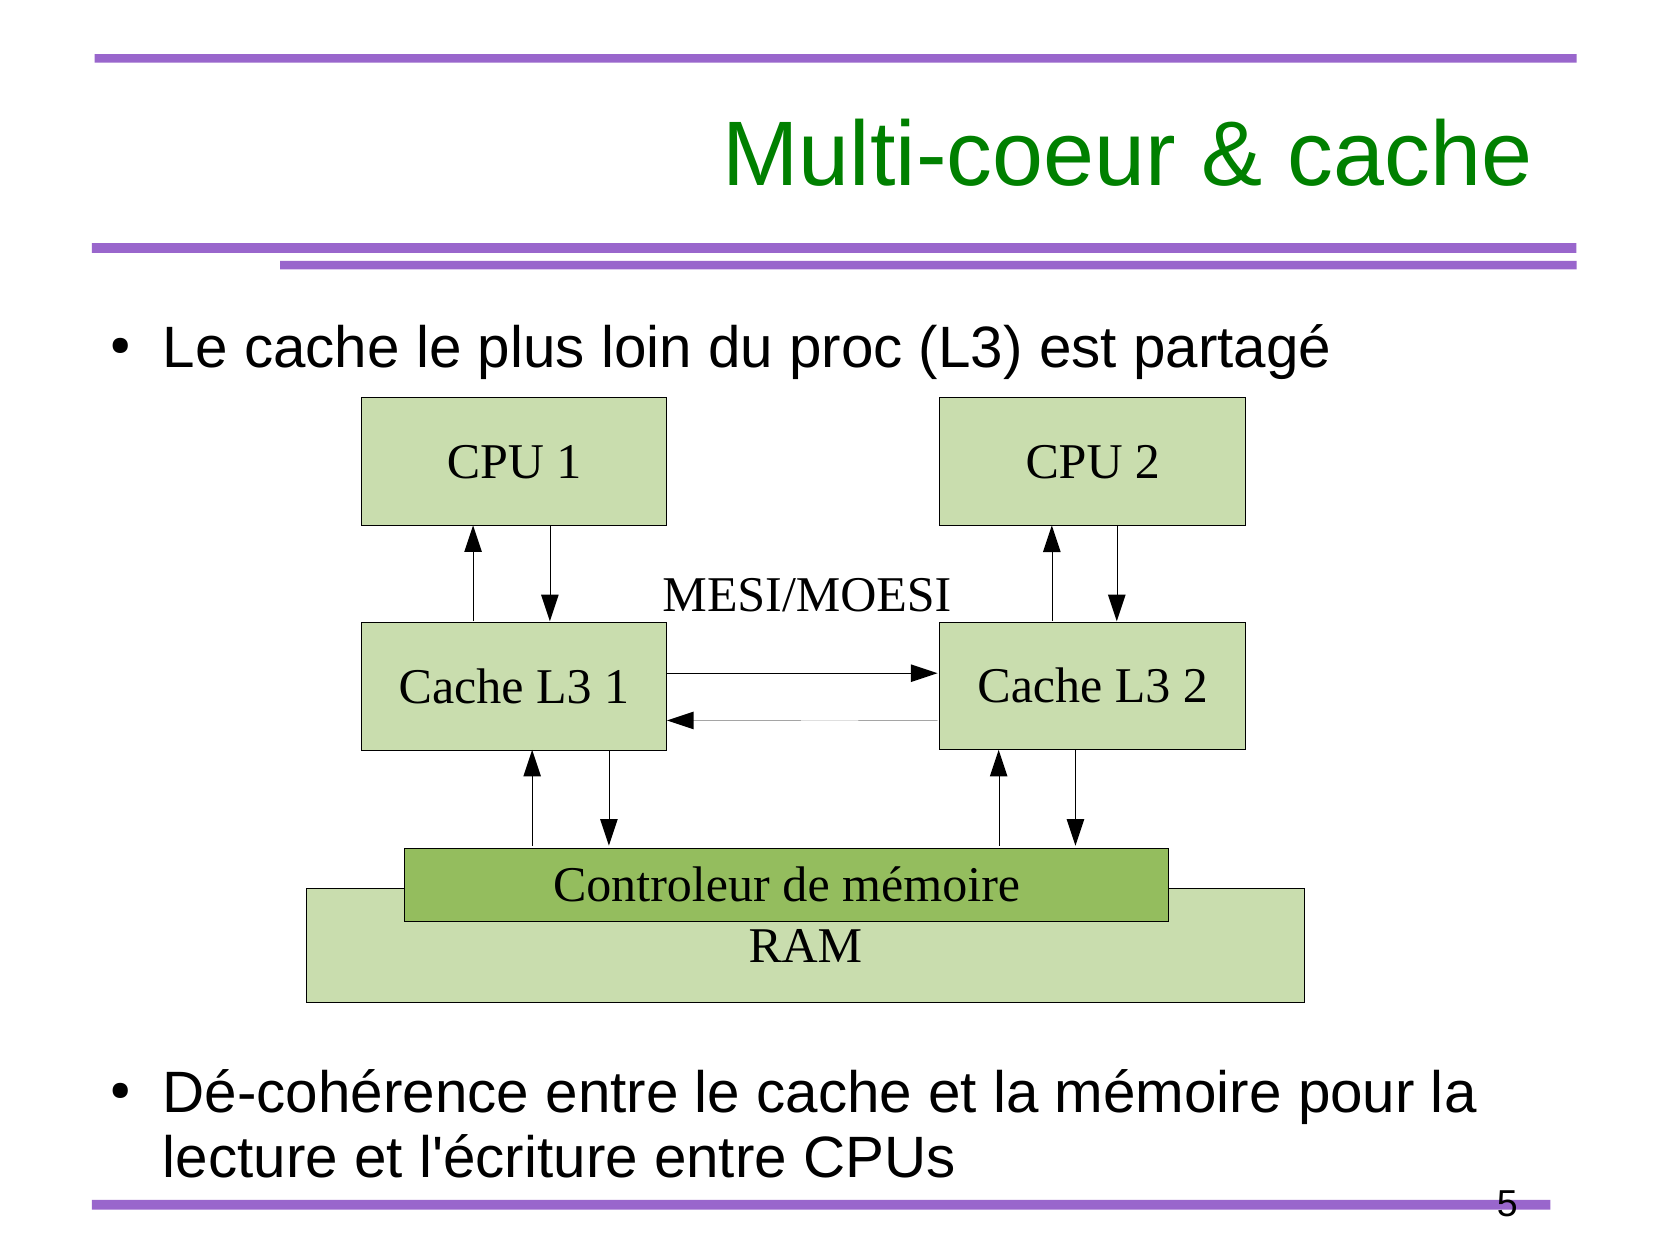

# Multi-coeur & cache
Le cache le plus loin du proc (L3) est partagé
Dé-cohérence entre le cache et la mémoire pour la lecture et l'écriture entre CPUs
CPU 1
CPU 2
MESI/MOESI
Cache L3 2
Cache L3 1
Controleur de mémoire
RAM